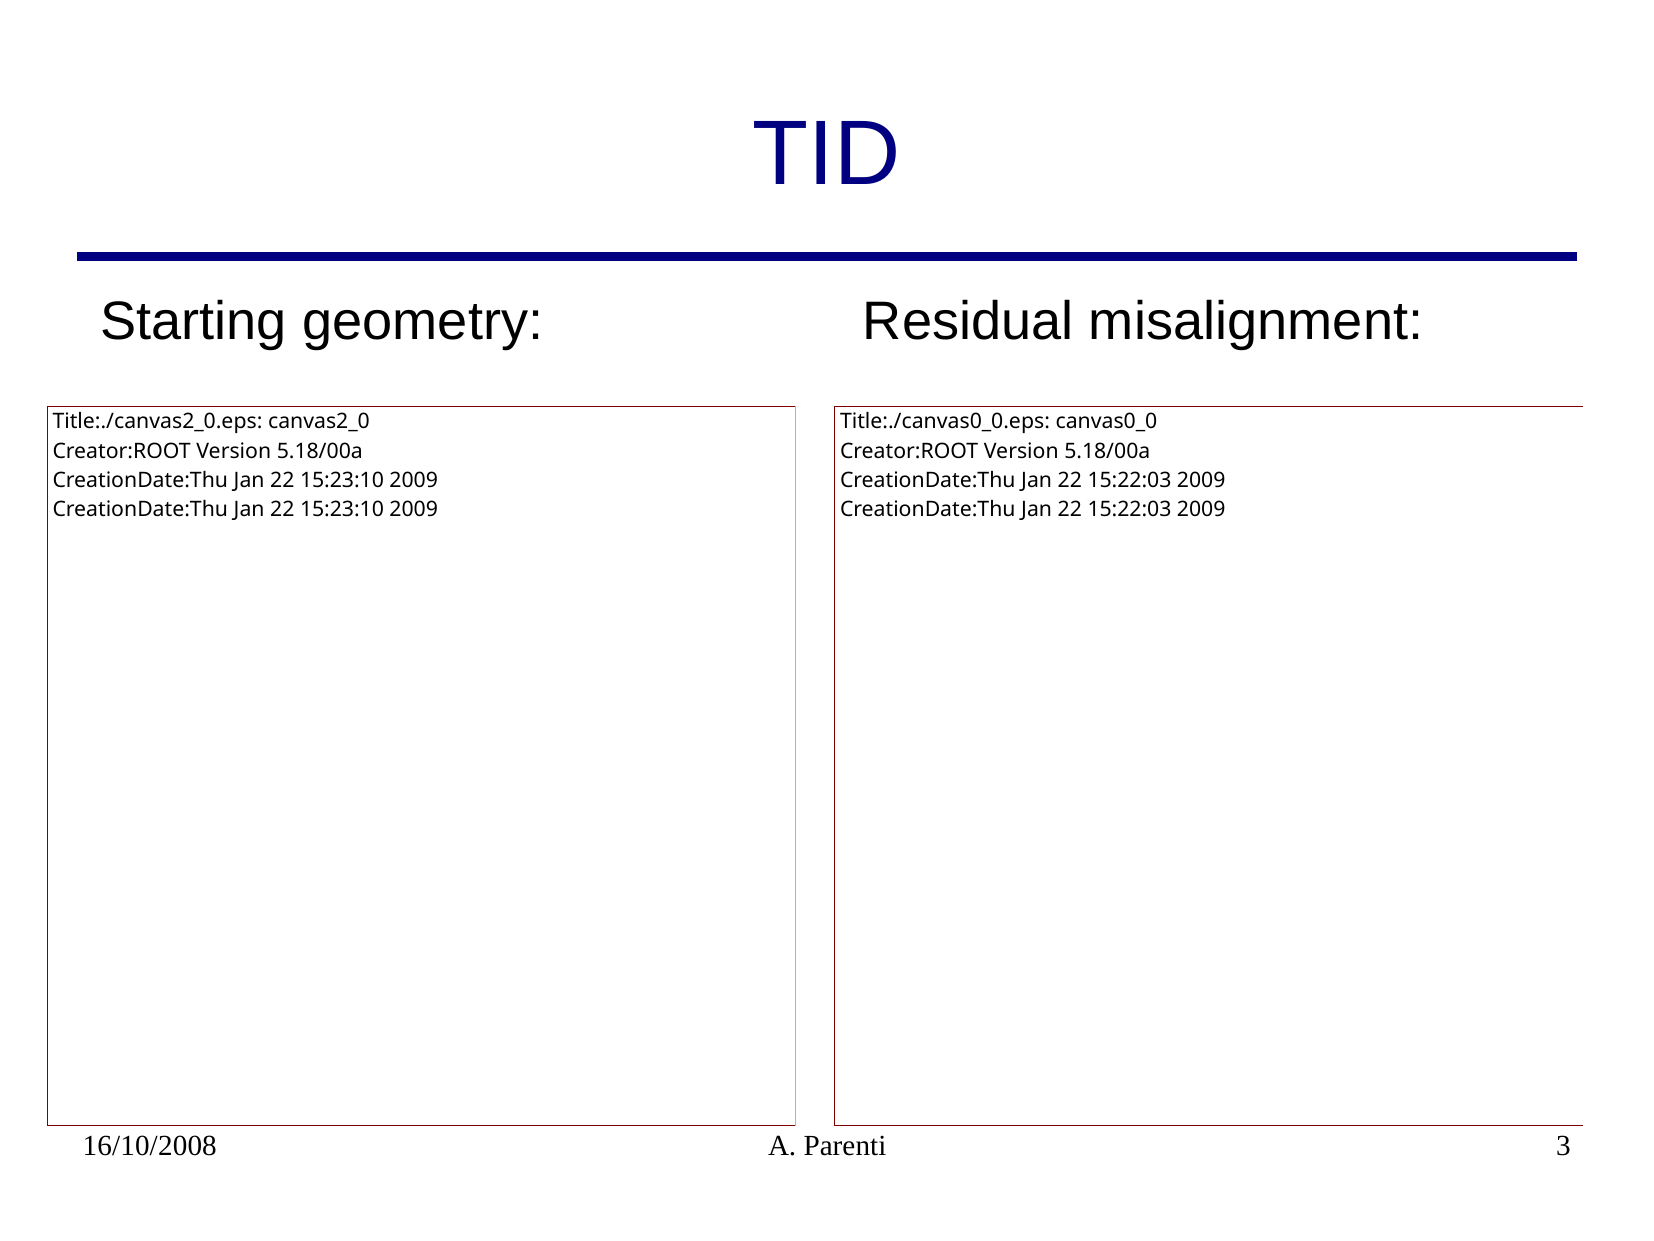

# TID
Starting geometry:
Residual misalignment:
3